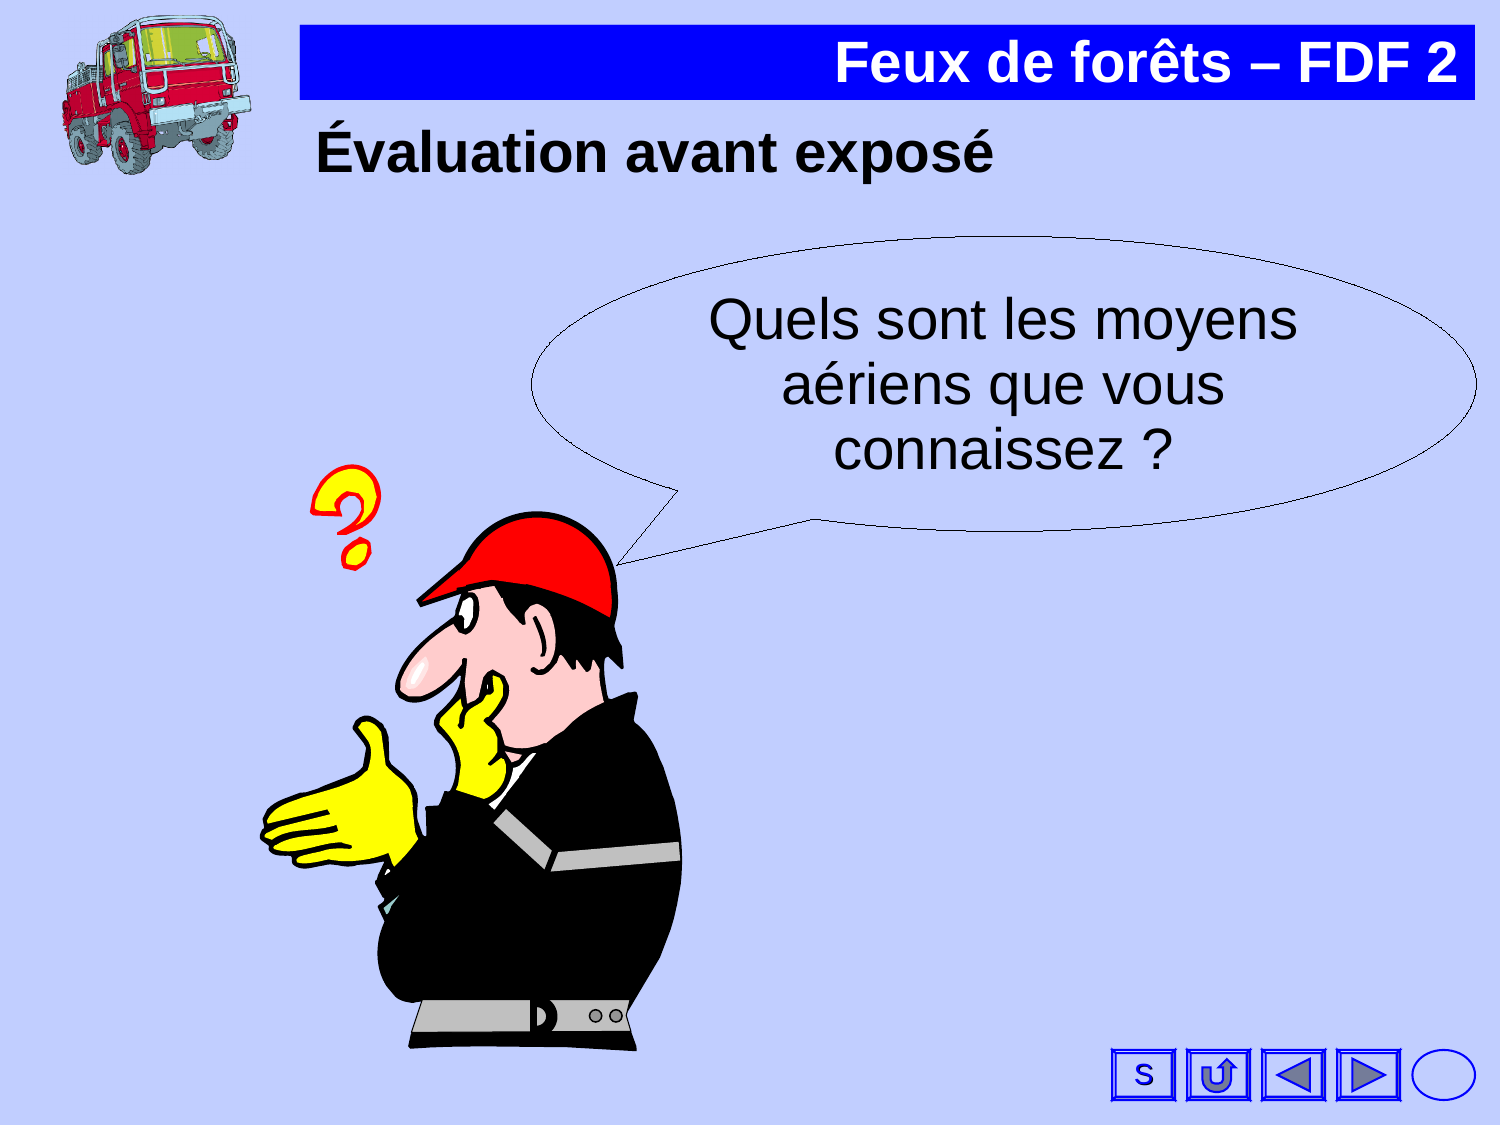

Feux de forêts – FDF 2
Évaluation avant exposé
Quels sont les moyens aériens que vous connaissez ?